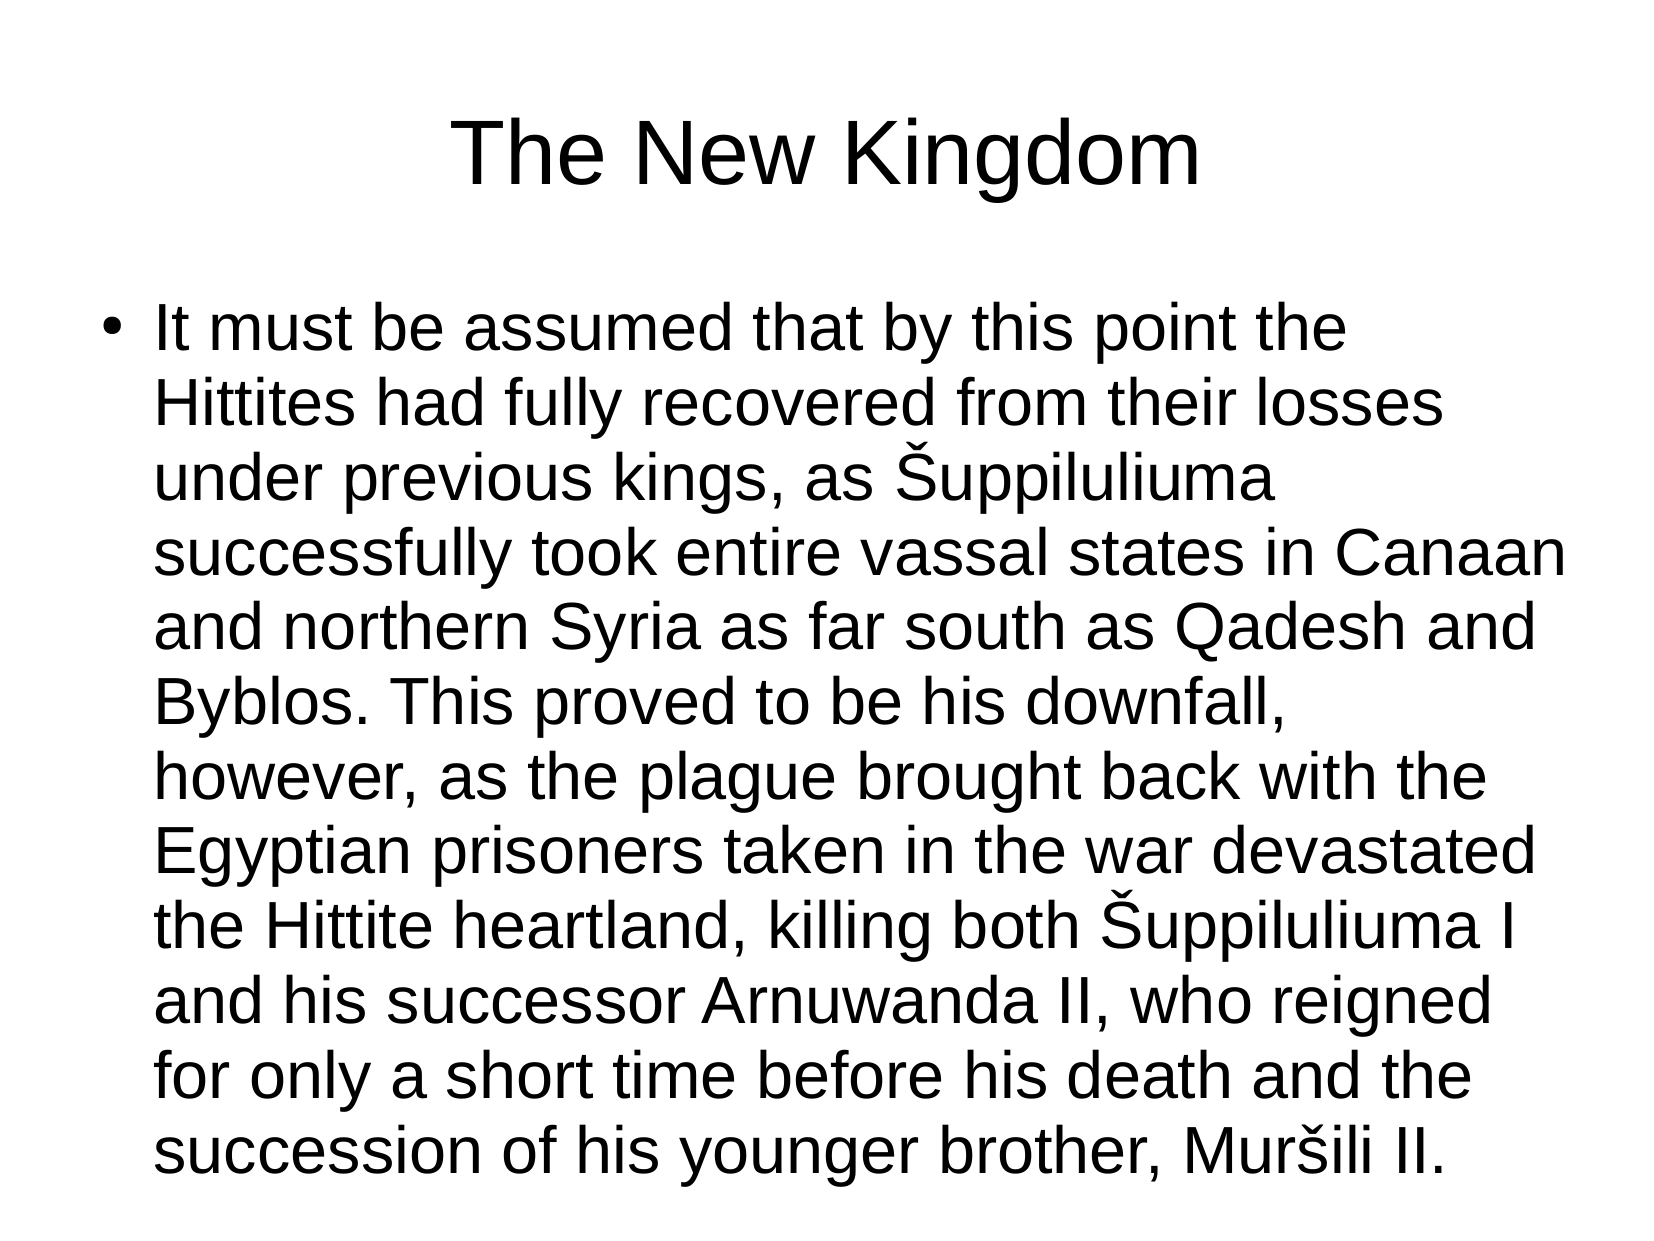

# The New Kingdom
It must be assumed that by this point the Hittites had fully recovered from their losses under previous kings, as Šuppiluliuma successfully took entire vassal states in Canaan and northern Syria as far south as Qadesh and Byblos. This proved to be his downfall, however, as the plague brought back with the Egyptian prisoners taken in the war devastated the Hittite heartland, killing both Šuppiluliuma I and his successor Arnuwanda II, who reigned for only a short time before his death and the succession of his younger brother, Muršili II.